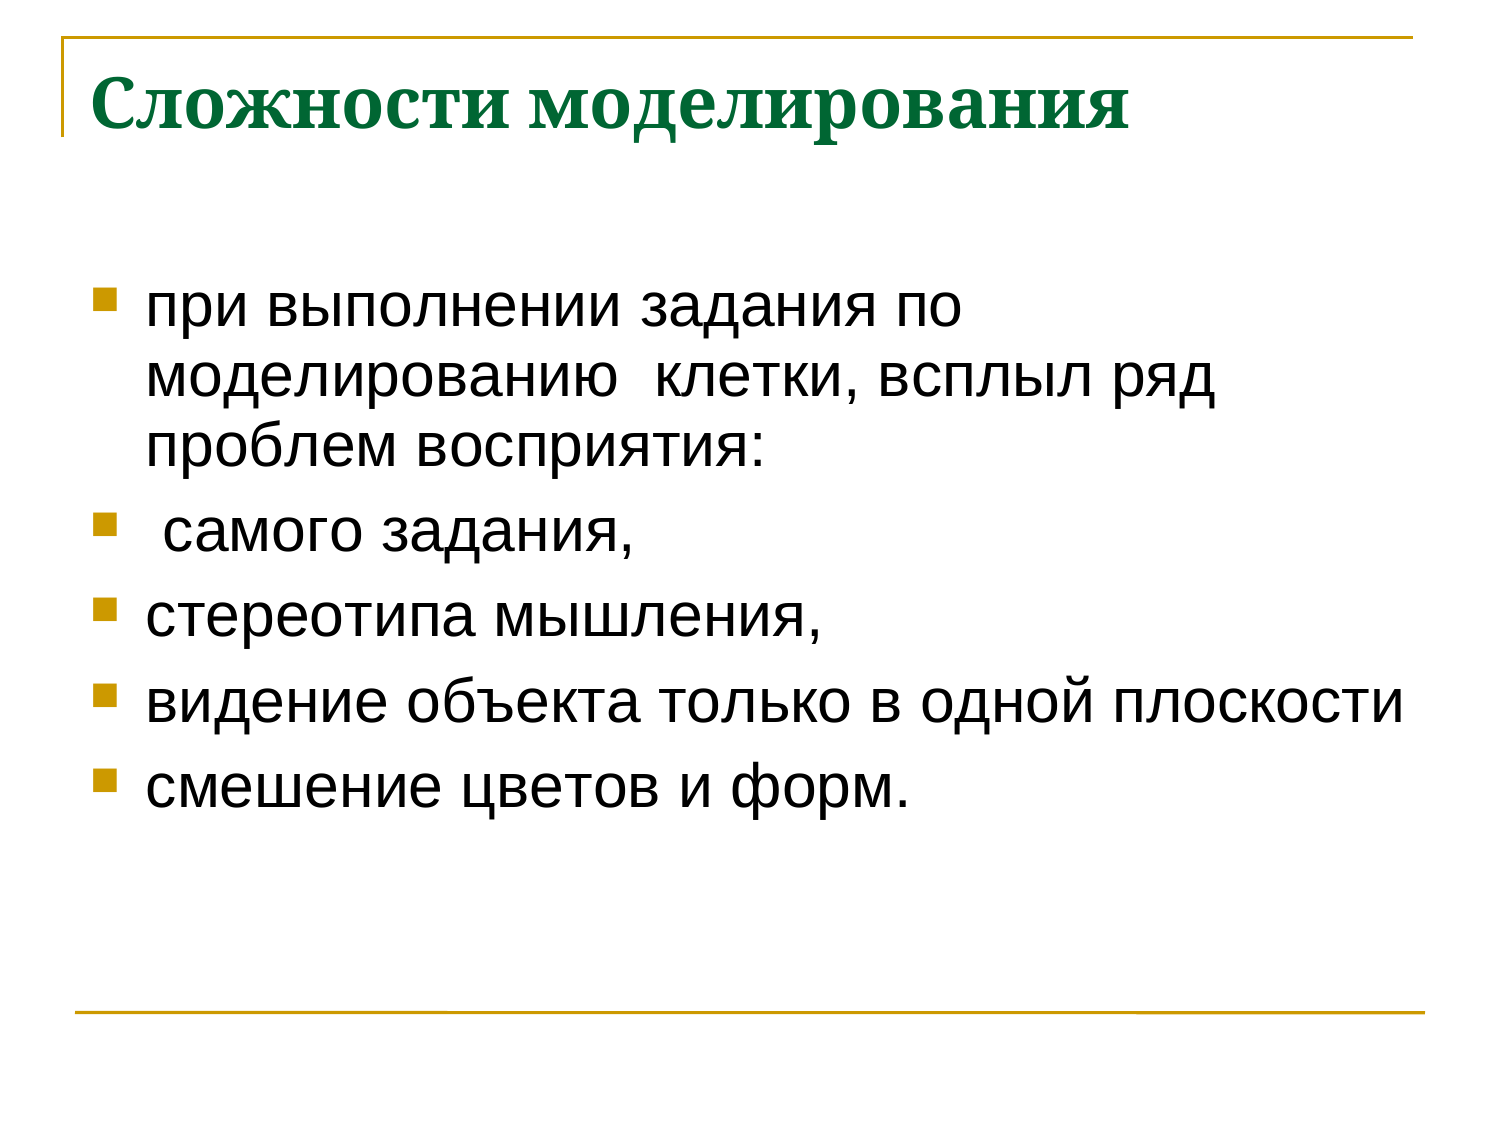

# Сложности моделирования
при выполнении задания по моделированию клетки, всплыл ряд проблем восприятия:
 самого задания,
стереотипа мышления,
видение объекта только в одной плоскости
смешение цветов и форм.